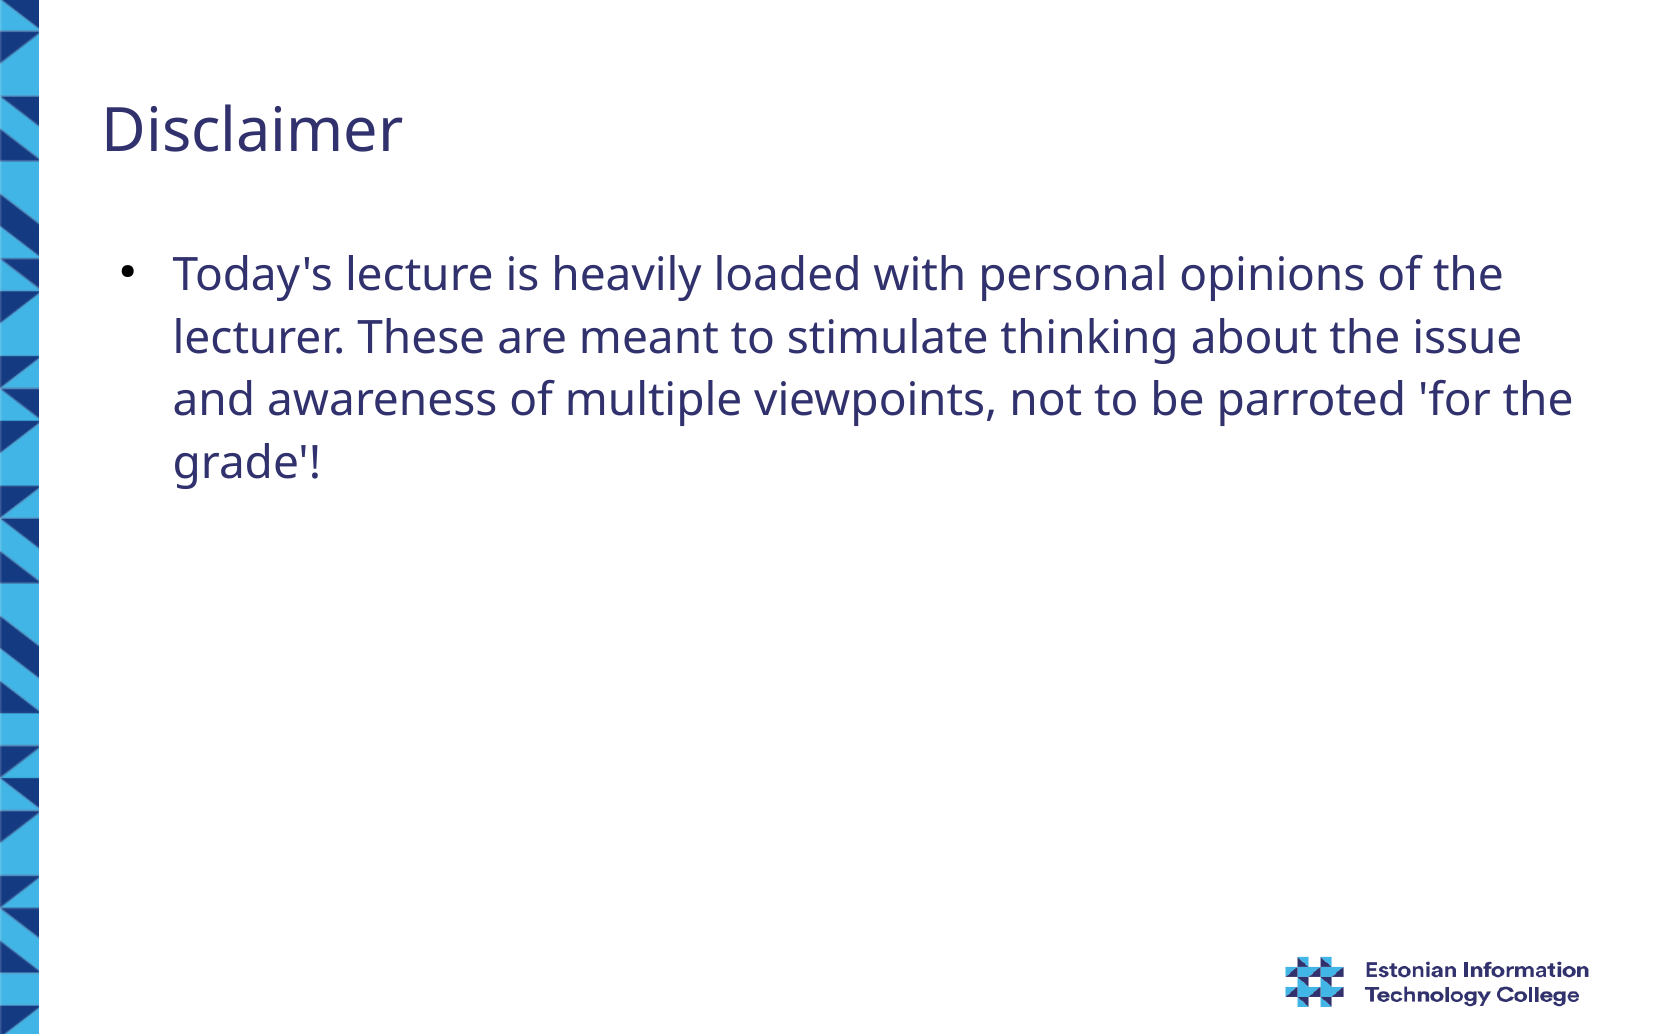

# Disclaimer
Today's lecture is heavily loaded with personal opinions of the lecturer. These are meant to stimulate thinking about the issue and awareness of multiple viewpoints, not to be parroted 'for the grade'!